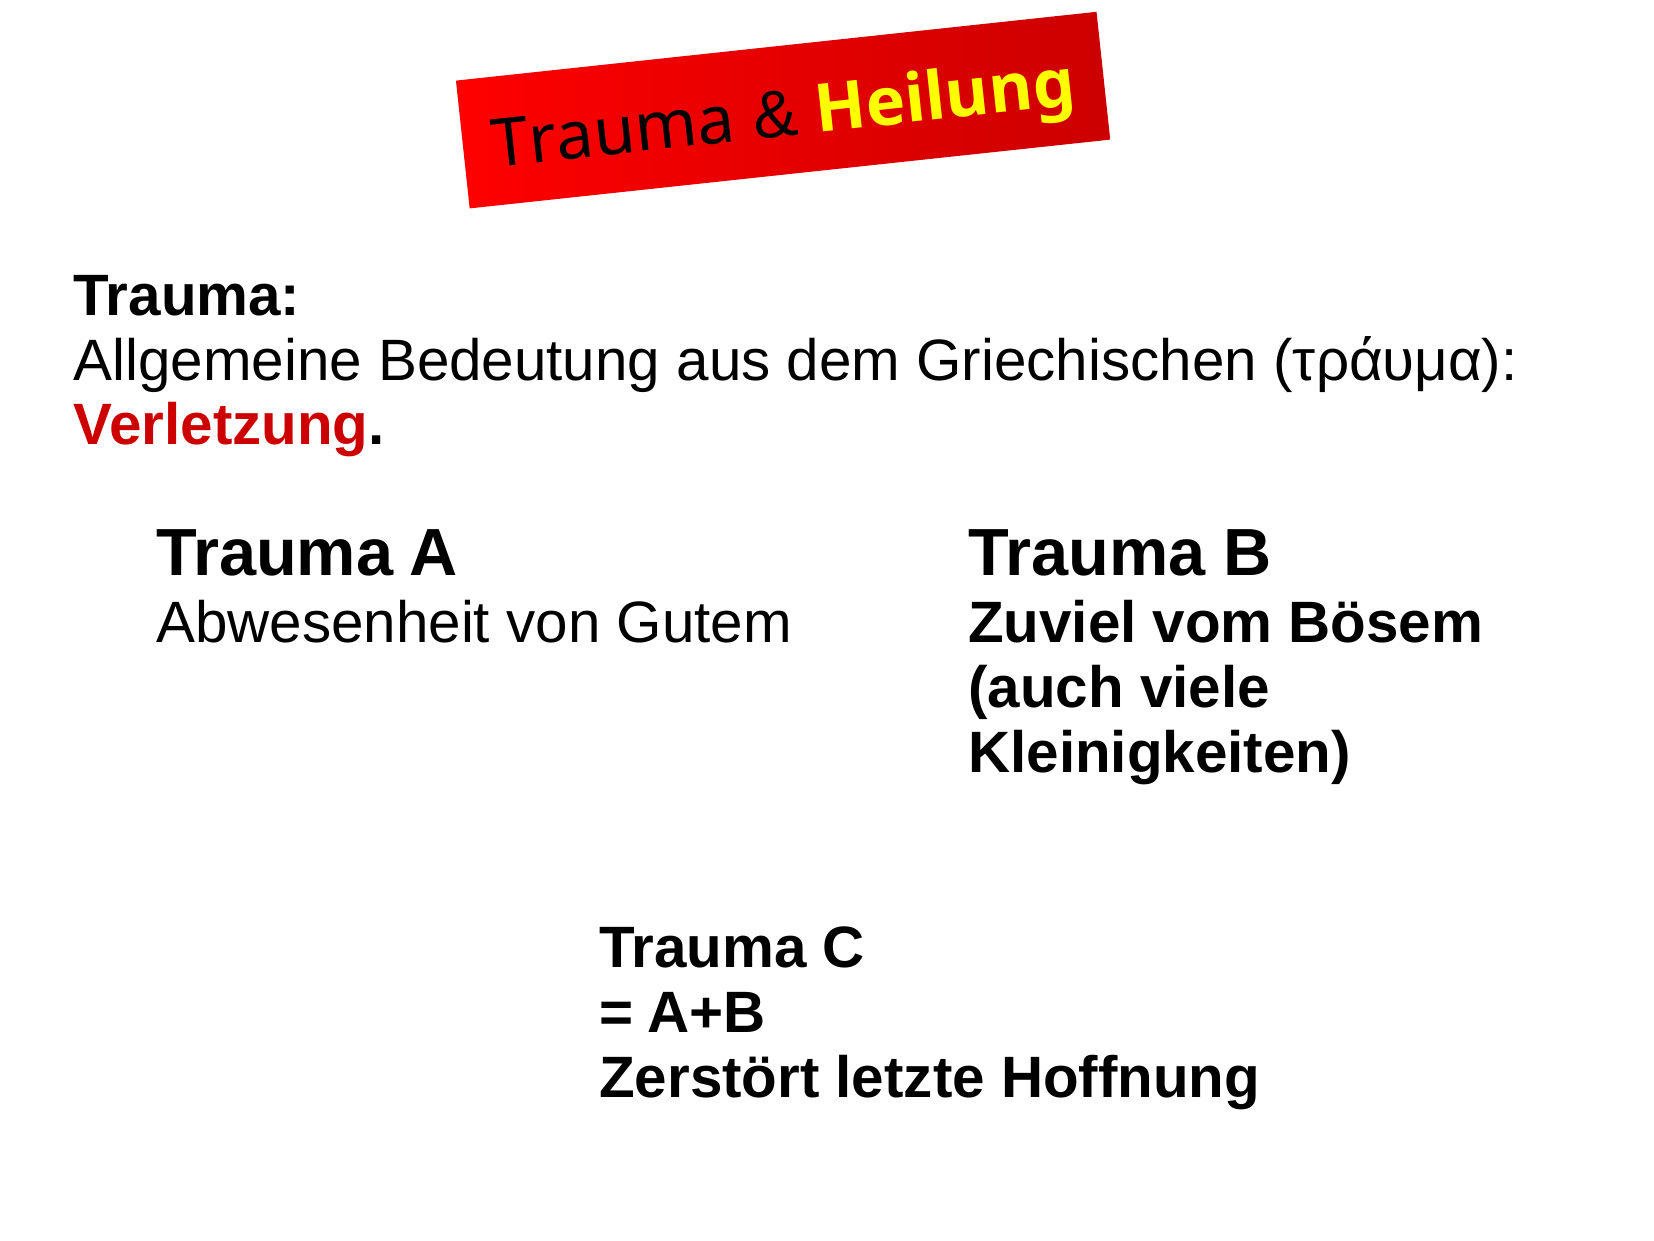

# Trauma & Heilung
Trauma:
Allgemeine Bedeutung aus dem Griechischen (τράυμα):
Verletzung.
Trauma A							Trauma B
Abwesenheit von Gutem			Zuviel vom Bösem
											(auch viele
											Kleinigkeiten)
						Trauma C
						= A+B
						Zerstört letzte Hoffnung